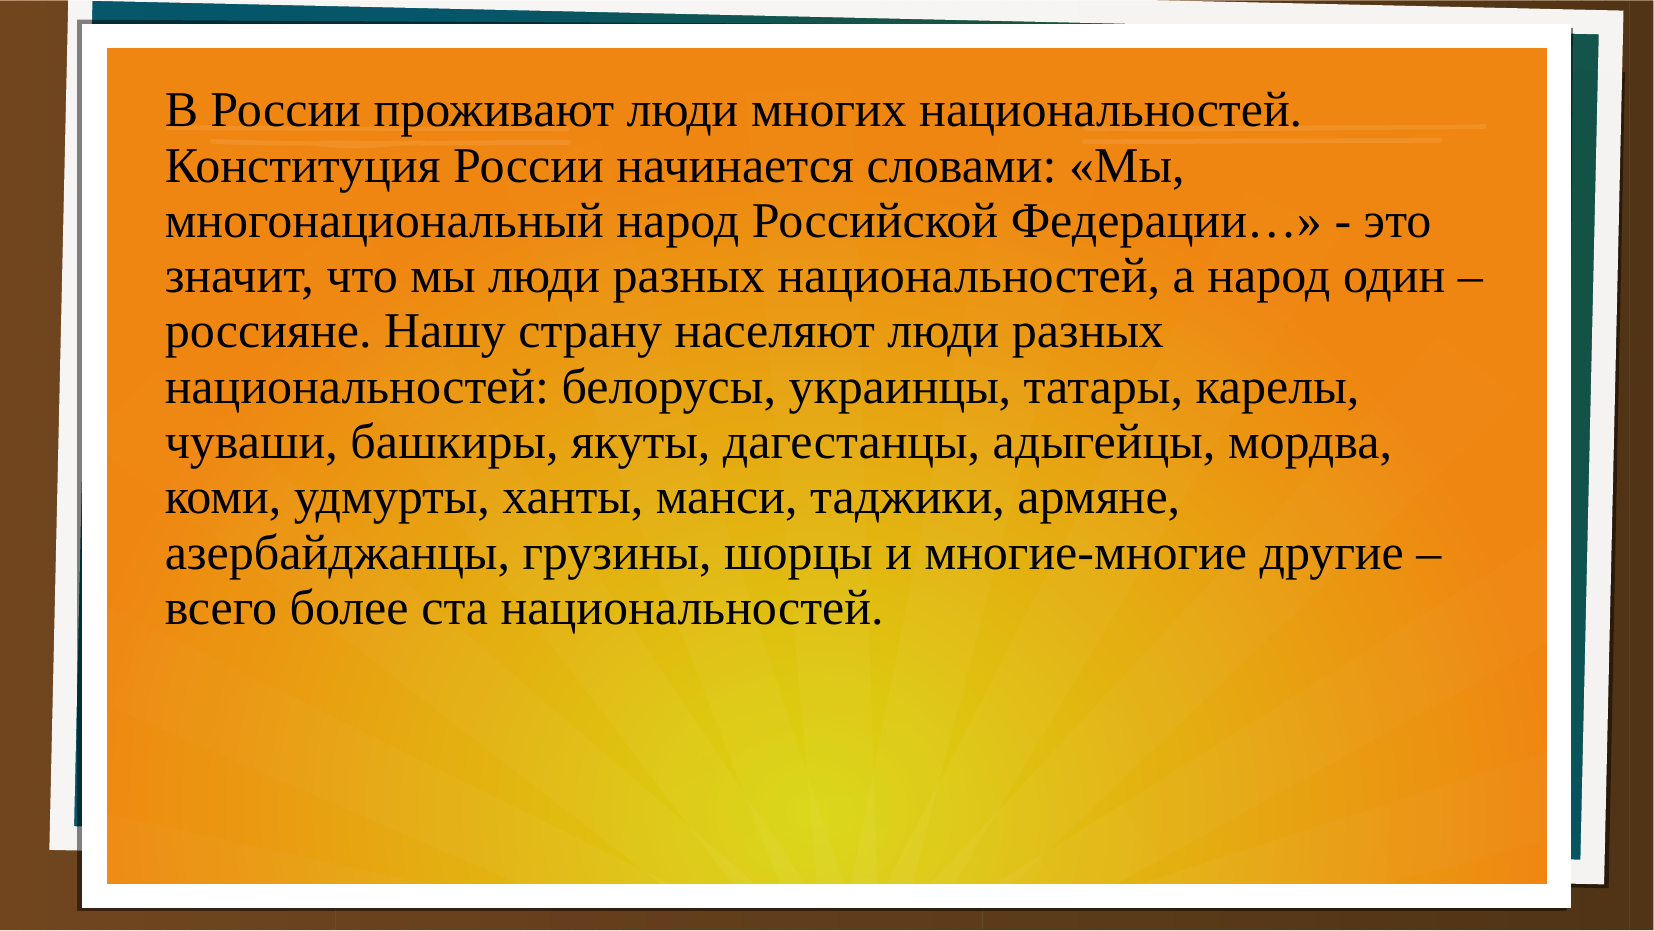

В России проживают люди многих национальностей. Конституция России начинается словами: «Мы, многонациональный народ Российской Федерации…» - это значит, что мы люди разных национальностей, а народ один – россияне. Нашу страну населяют люди разных национальностей: белорусы, украинцы, татары, карелы, чуваши, башкиры, якуты, дагестанцы, адыгейцы, мордва, коми, удмурты, ханты, манси, таджики, армяне, азербайджанцы, грузины, шорцы и многие-многие другие – всего более ста национальностей.